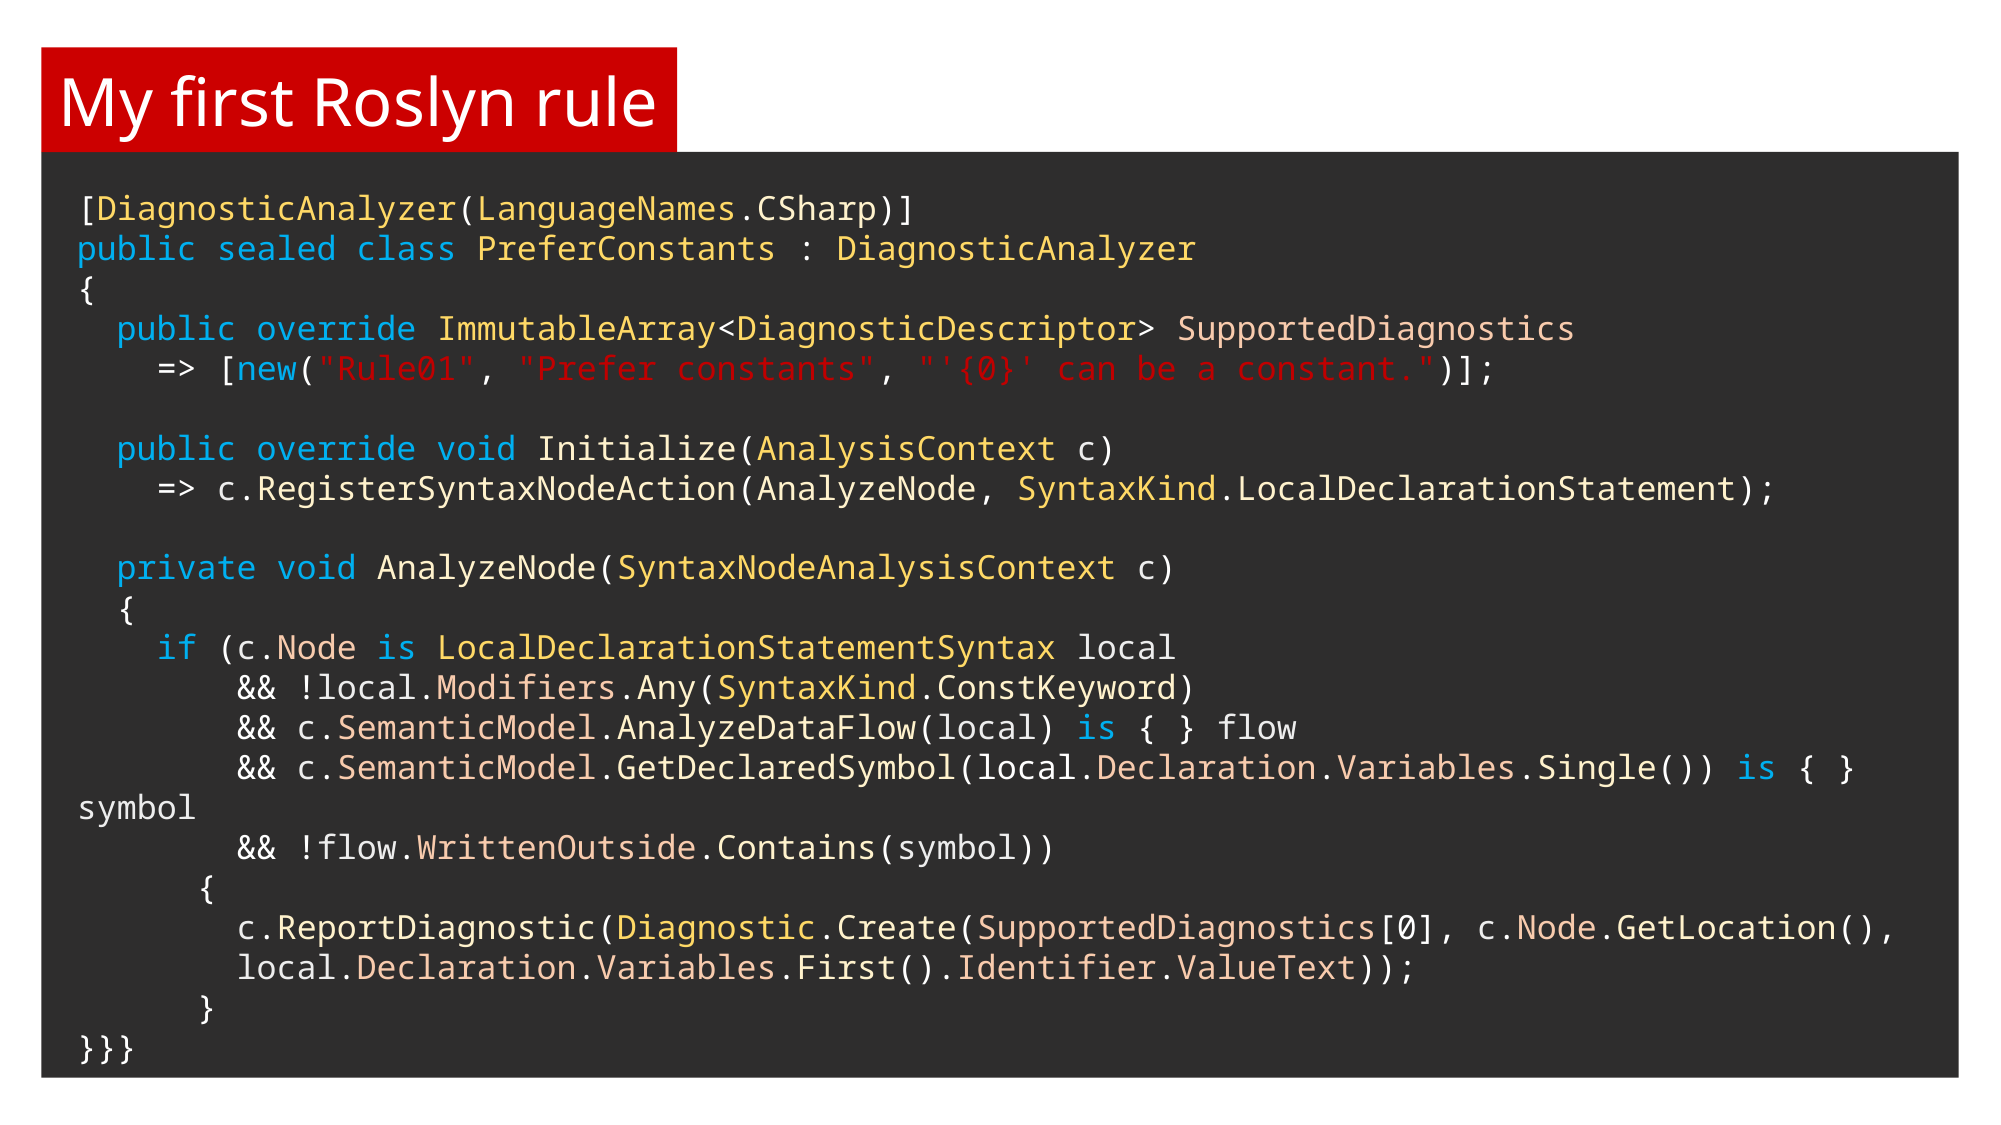

My first Roslyn rule
[DiagnosticAnalyzer(LanguageNames.CSharp)]
public sealed class PreferConstants : DiagnosticAnalyzer
{
 public override ImmutableArray<DiagnosticDescriptor> SupportedDiagnostics
 => [new("Rule01", "Prefer constants", "'{0}' can be a constant.")];
 public override void Initialize(AnalysisContext c)
 => c.RegisterSyntaxNodeAction(AnalyzeNode, SyntaxKind.LocalDeclarationStatement);
 private void AnalyzeNode(SyntaxNodeAnalysisContext c)
 {
 if (c.Node is LocalDeclarationStatementSyntax local
 && !local.Modifiers.Any(SyntaxKind.ConstKeyword)
 && c.SemanticModel.AnalyzeDataFlow(local) is { } flow
 && c.SemanticModel.GetDeclaredSymbol(local.Declaration.Variables.Single()) is { } symbol
 && !flow.WrittenOutside.Contains(symbol))
 {
 c.ReportDiagnostic(Diagnostic.Create(SupportedDiagnostics[0], c.Node.GetLocation(),
 local.Declaration.Variables.First().Identifier.ValueText));
 }
}}}